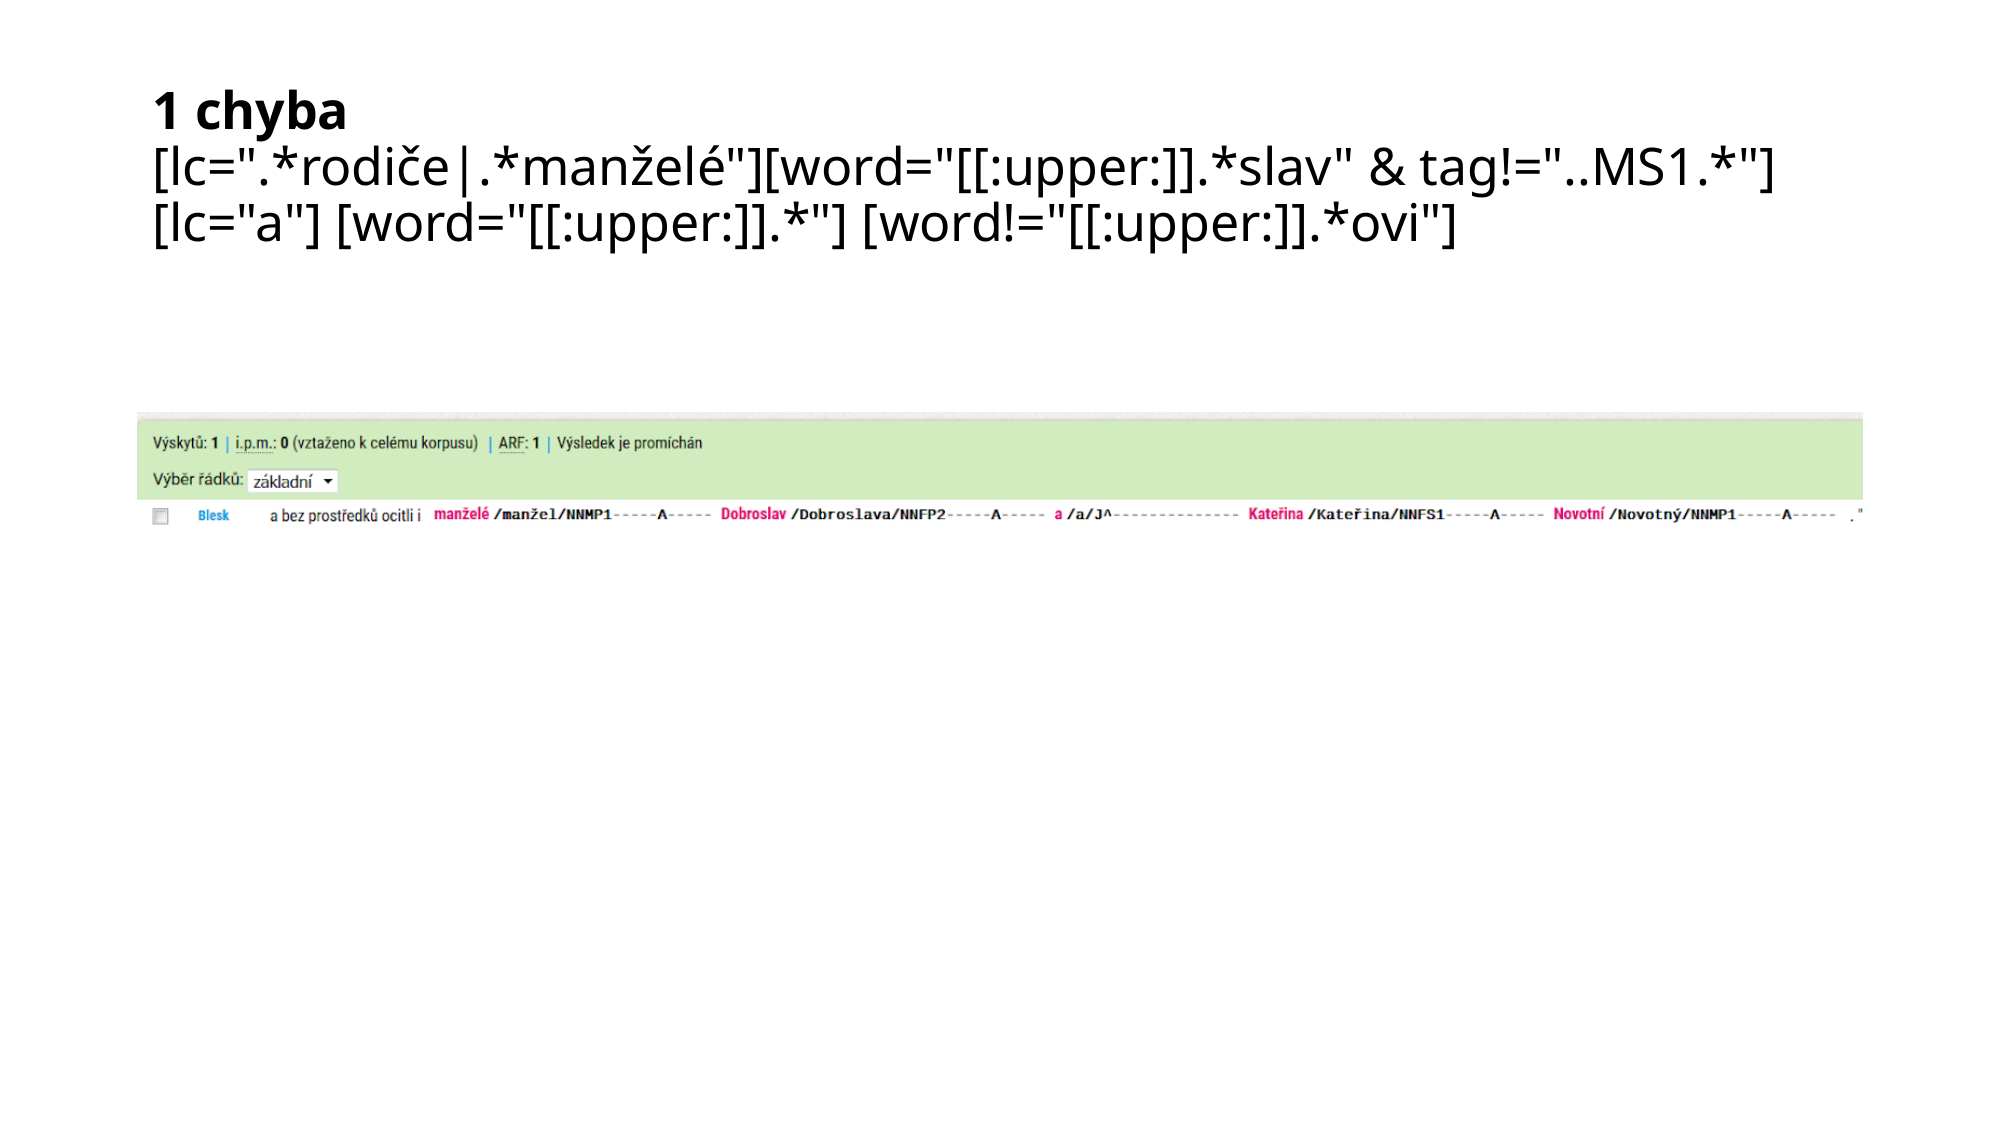

# 1 chyba [lc=".*rodiče|.*manželé"][word="[[:upper:]].*slav" & tag!="..MS1.*"] [lc="a"] [word="[[:upper:]].*"] [word!="[[:upper:]].*ovi"]